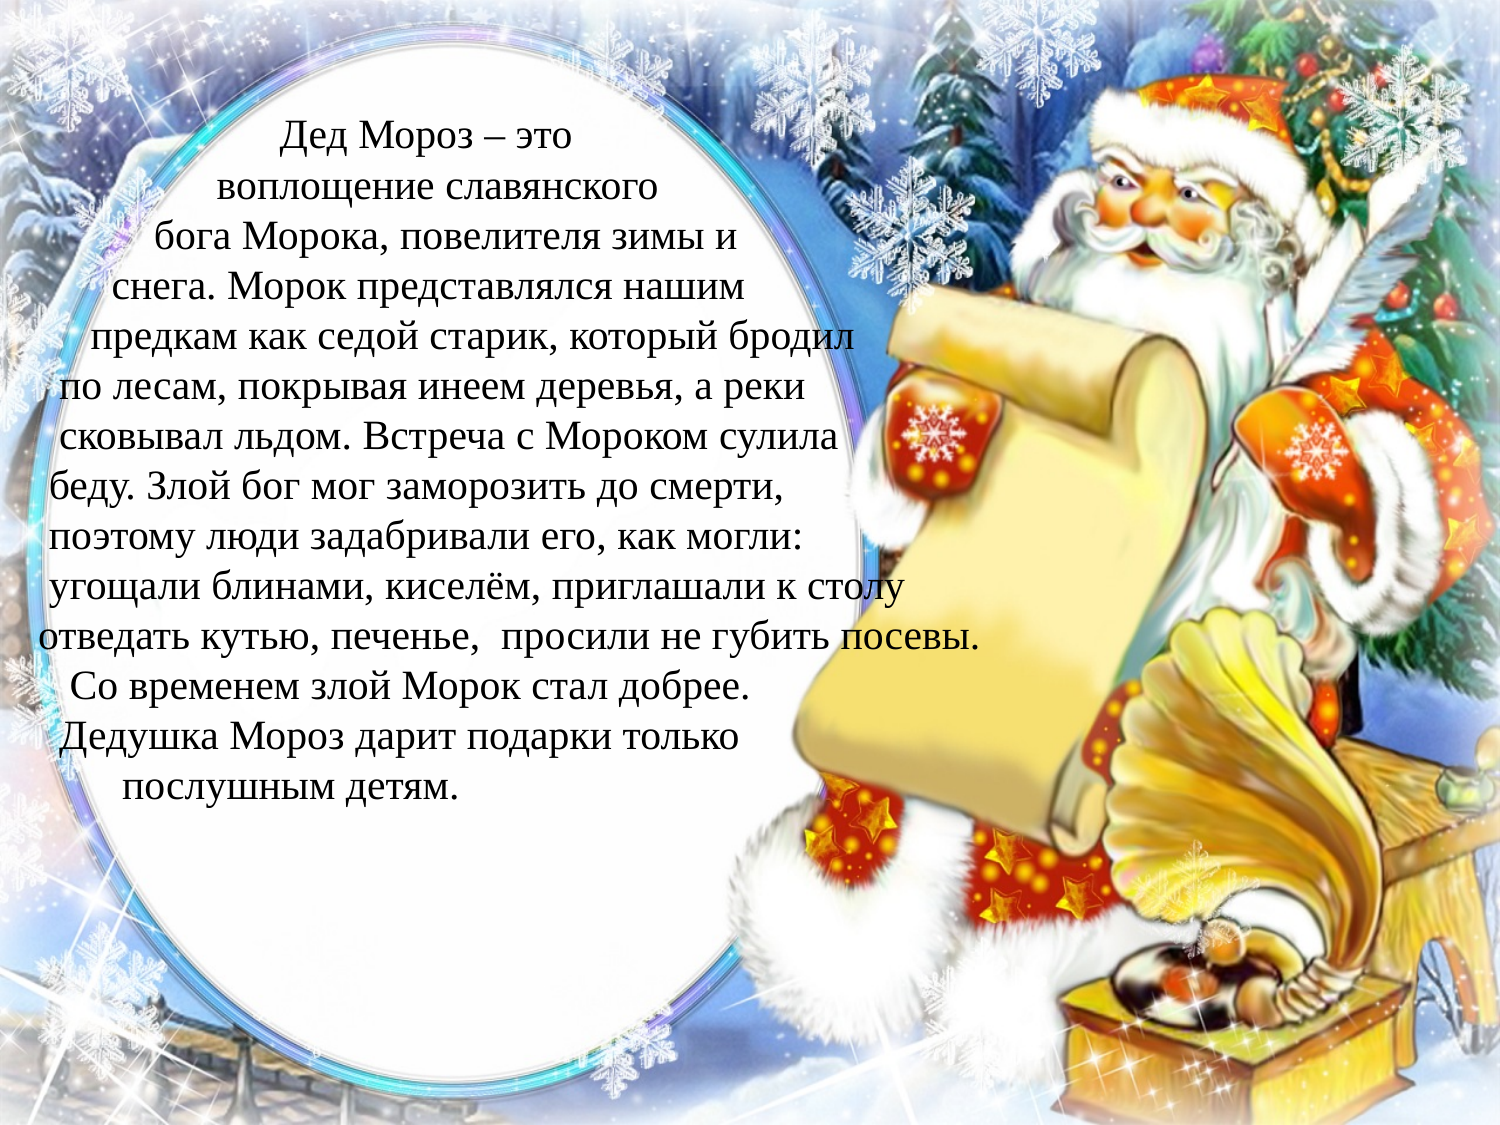

Дед Мороз – это
 воплощение славянского
 бога Морока, повелителя зимы и
 снега. Морок представлялся нашим
 предкам как седой старик, который бродил
 по лесам, покрывая инеем деревья, а реки
 сковывал льдом. Встреча с Мороком сулила
 беду. Злой бог мог заморозить до смерти,
 поэтому люди задабривали его, как могли:
 угощали блинами, киселём, приглашали к столу
отведать кутью, печенье, просили не губить посевы.
 Со временем злой Морок стал добрее.
 Дедушка Мороз дарит подарки только
 послушным детям.